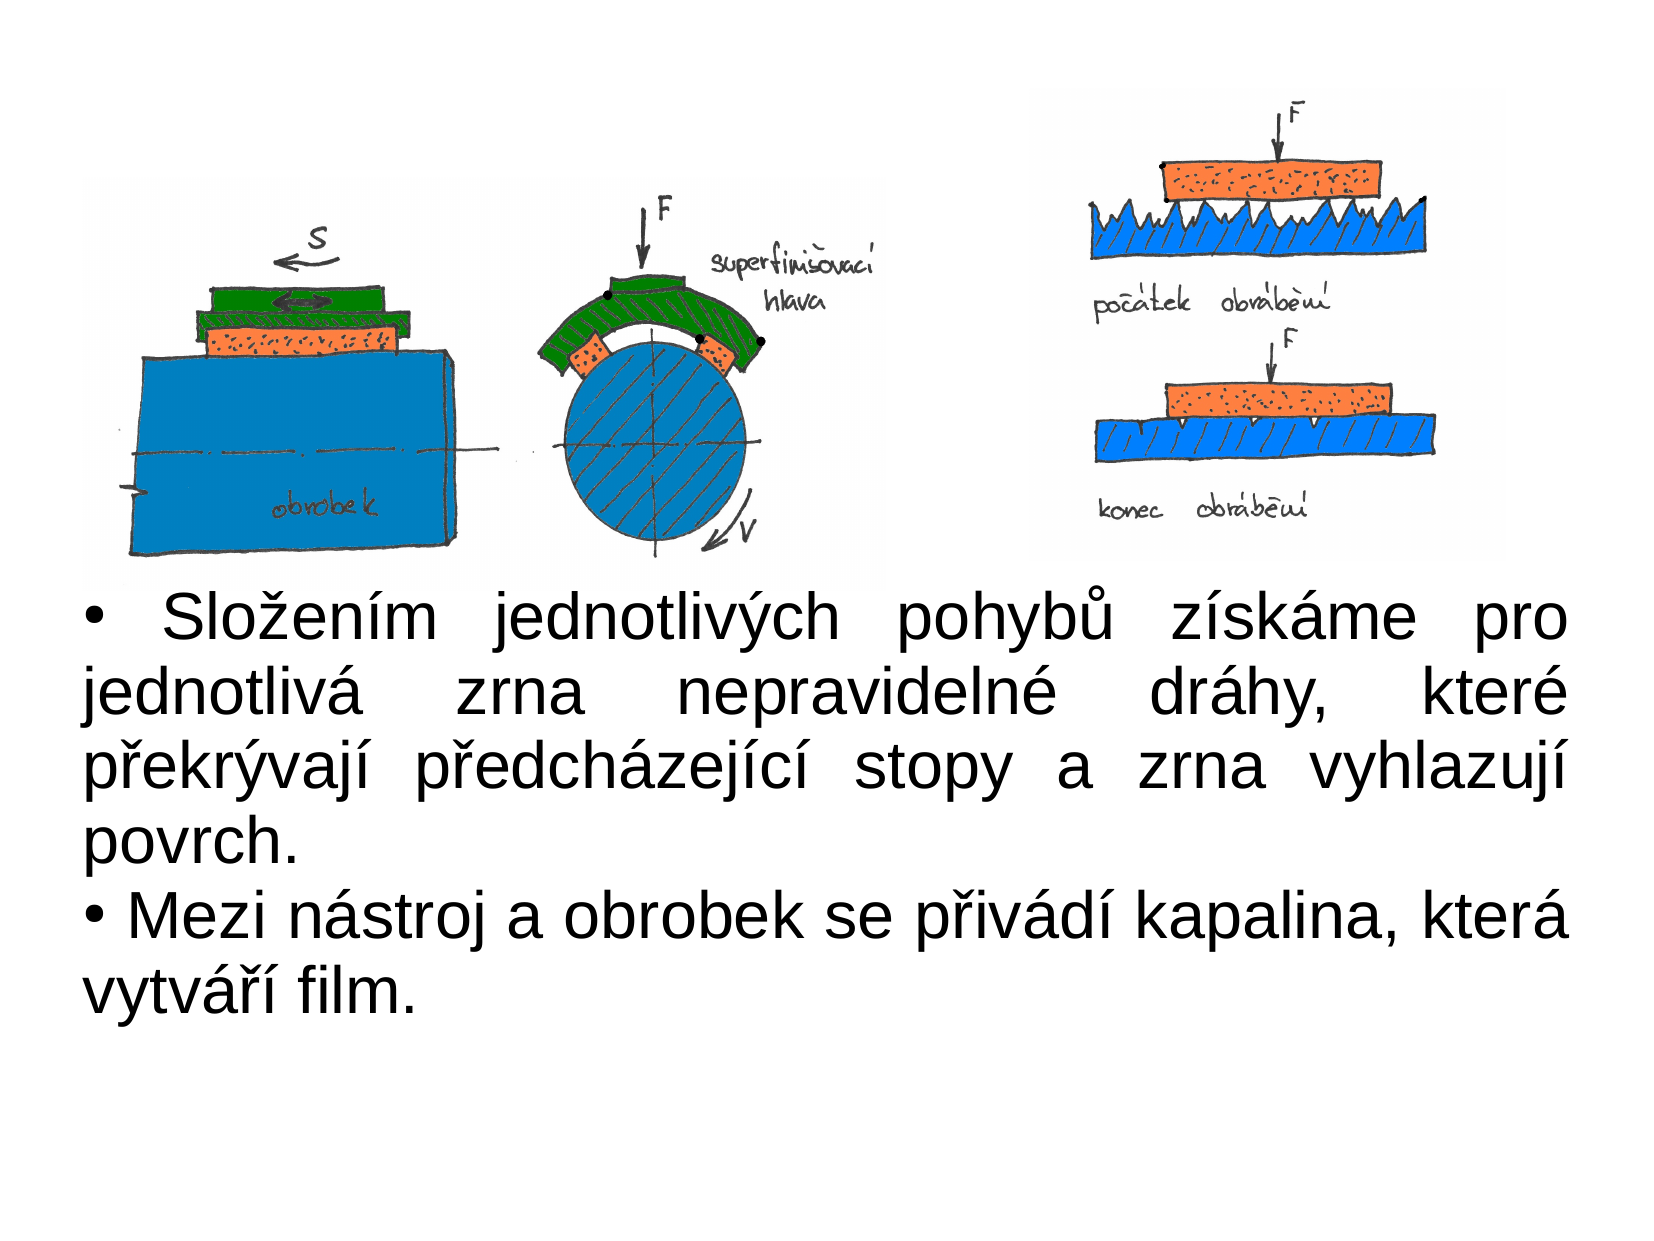

# Složením jednotlivých pohybů získáme pro jednotlivá zrna nepravidelné dráhy, které překrývají předcházející stopy a zrna vyhlazují povrch.
 Mezi nástroj a obrobek se přivádí kapalina, která
vytváří film.